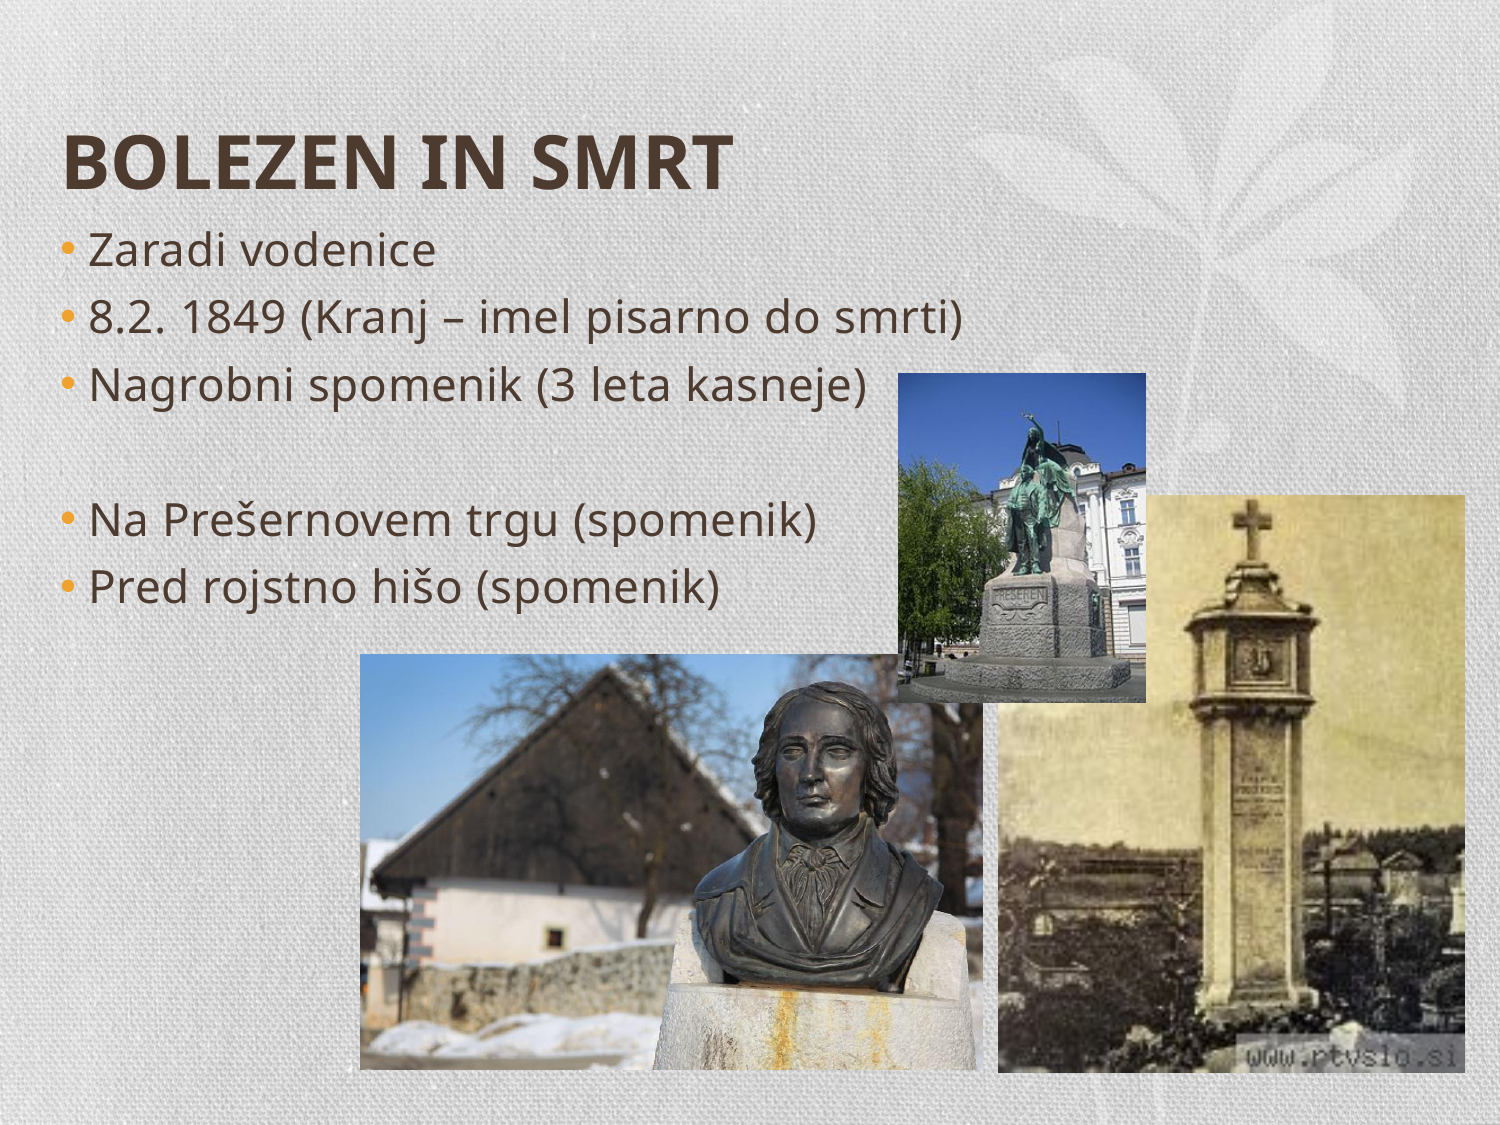

# BOLEZEN IN SMRT
Zaradi vodenice
8.2. 1849 (Kranj – imel pisarno do smrti)
Nagrobni spomenik (3 leta kasneje)
Na Prešernovem trgu (spomenik)
Pred rojstno hišo (spomenik)